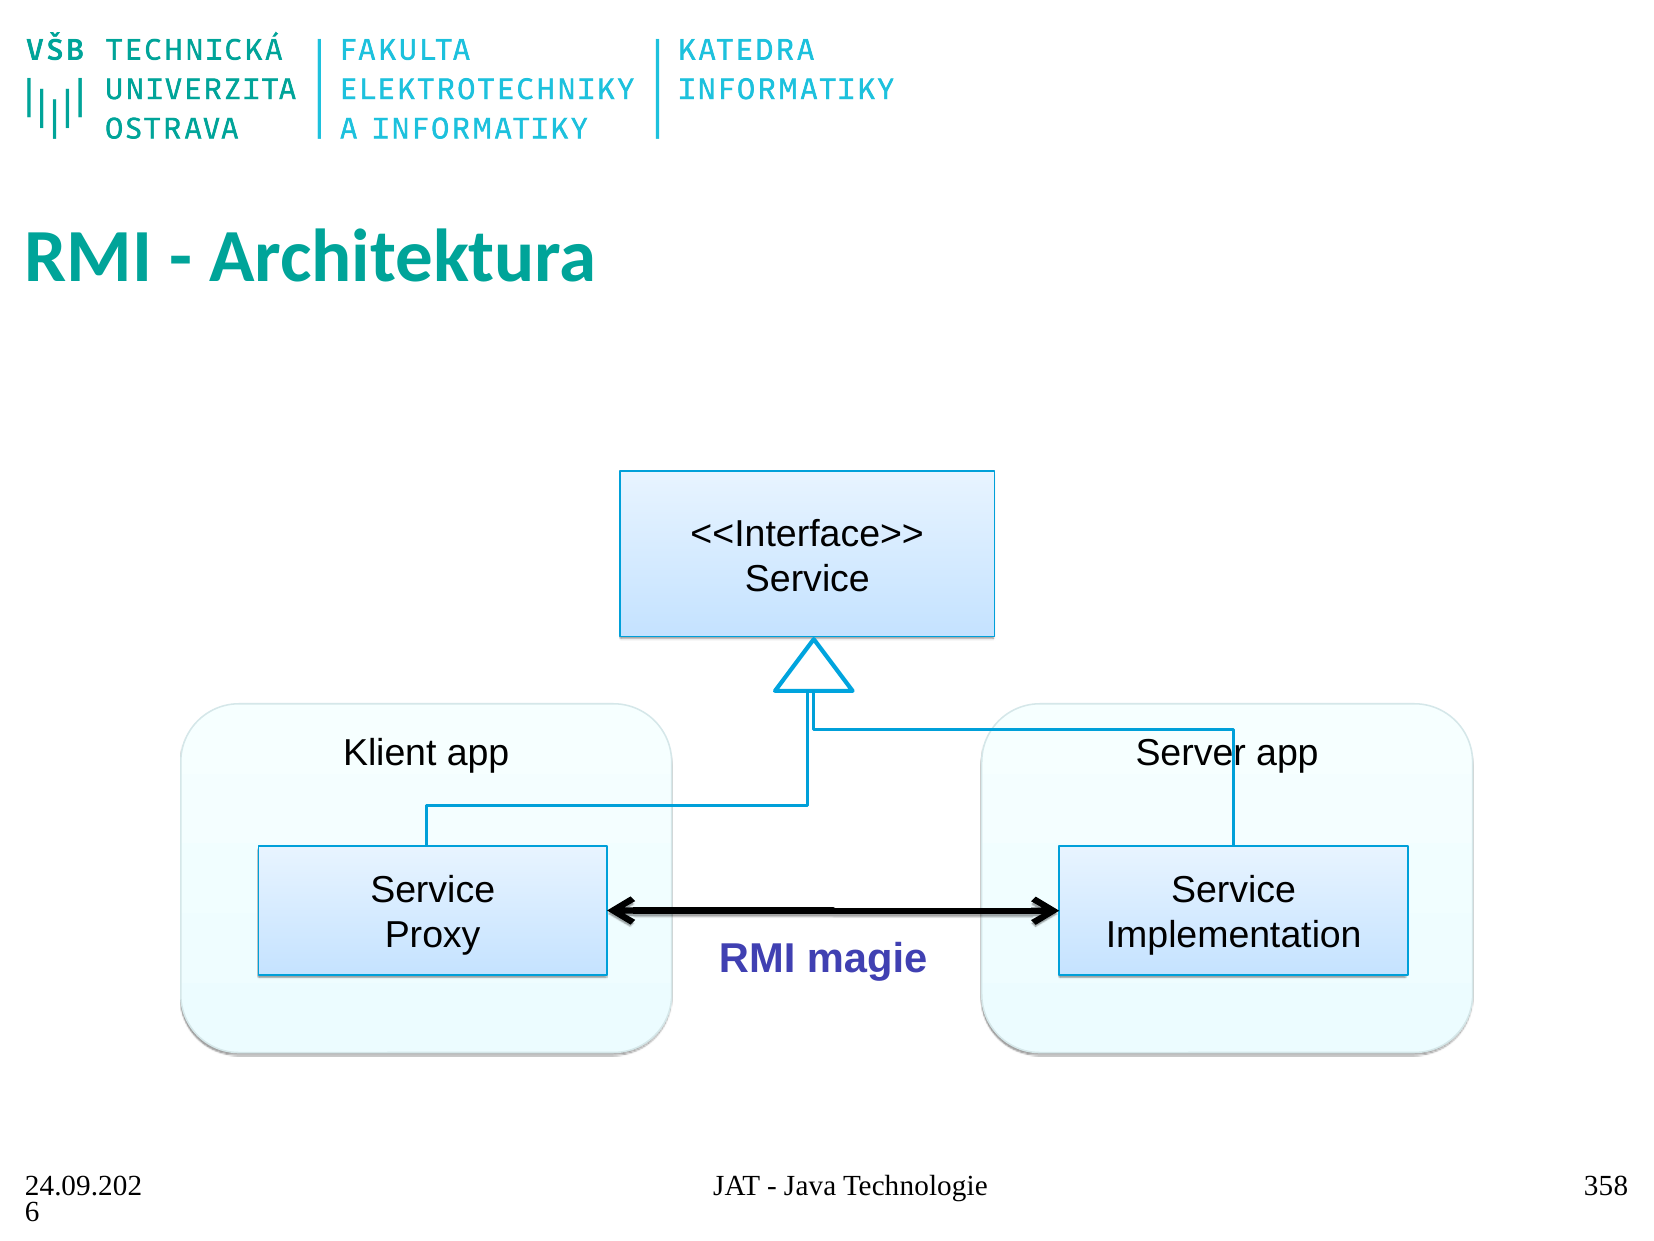

# RMI - Architektura
<<Interface>>
Service
Klient app
Server app
Service
Proxy
Service
Implementation
RMI magie
JAT - Java Technologie
358